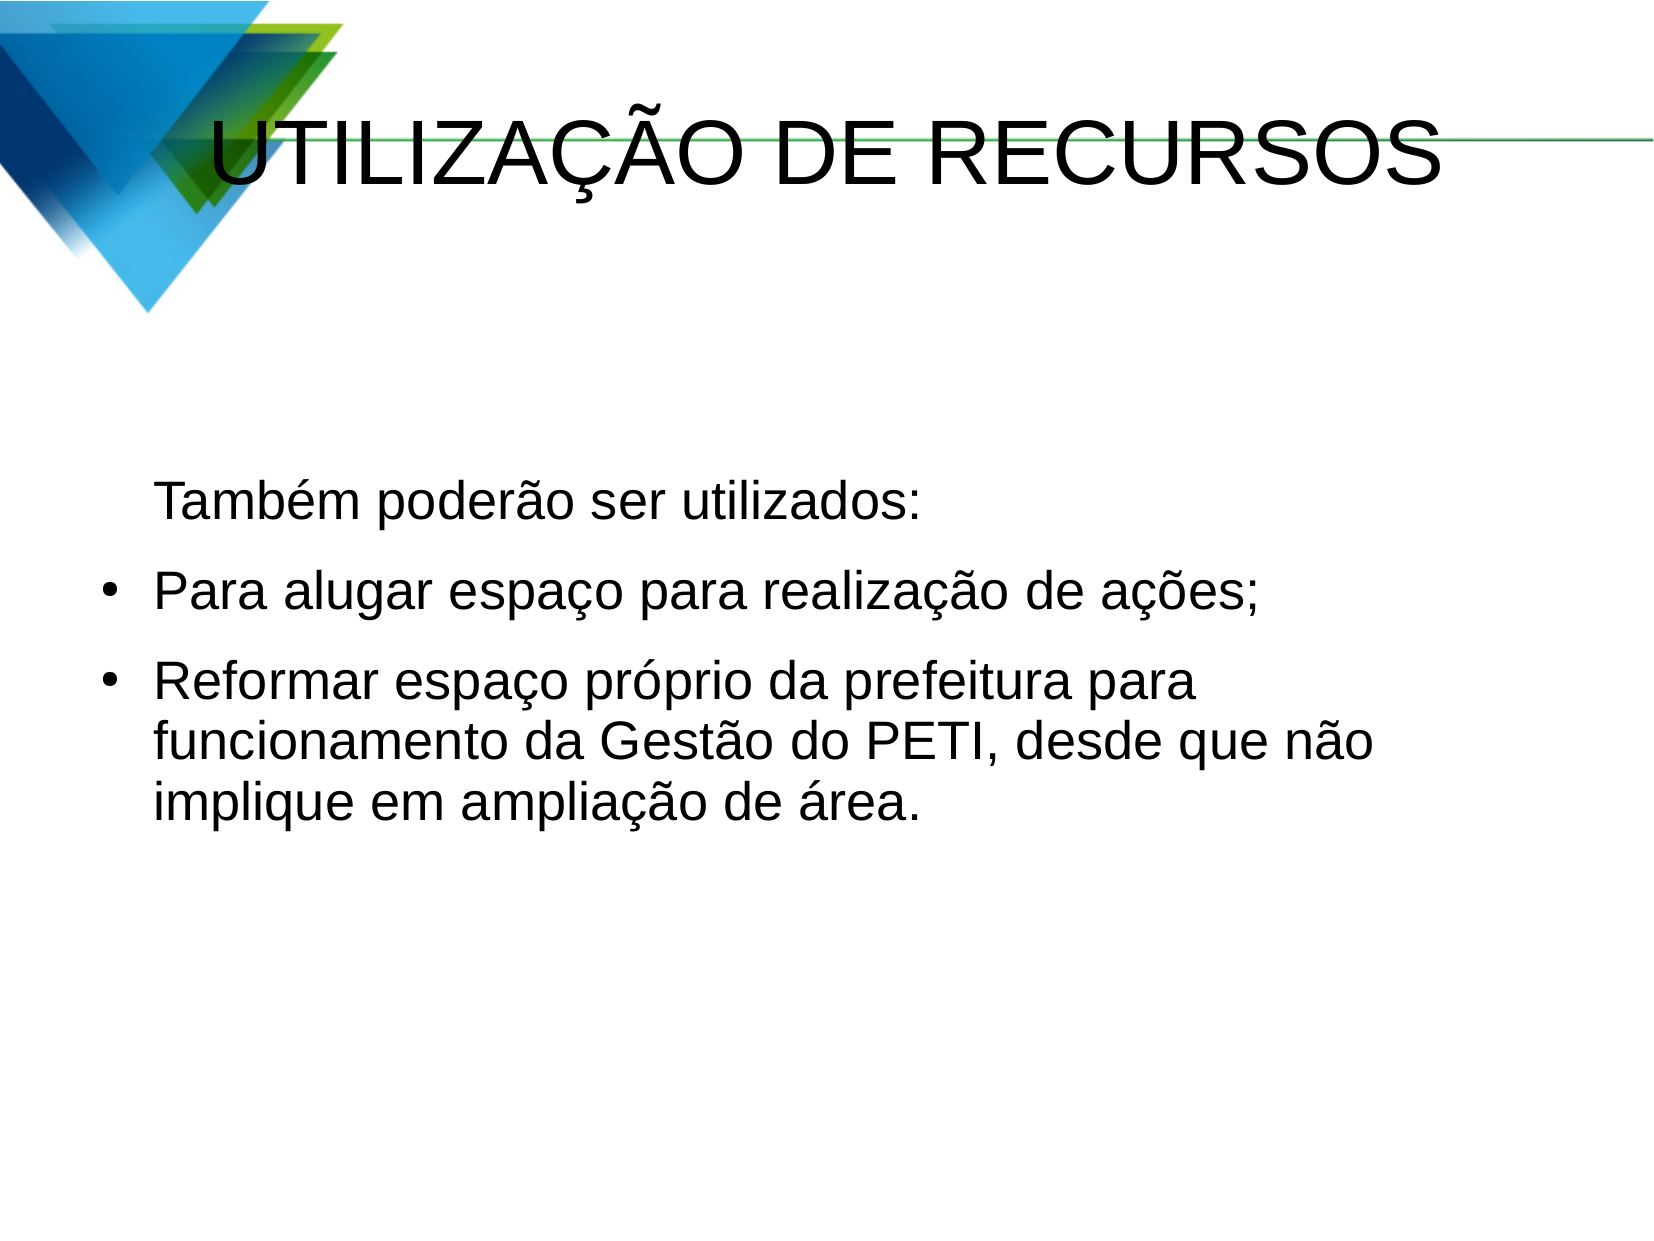

# UTILIZAÇÃO DE RECURSOS
Também poderão ser utilizados:
Para alugar espaço para realização de ações;
Reformar espaço próprio da prefeitura para funcionamento da Gestão do PETI, desde que não implique em ampliação de área.